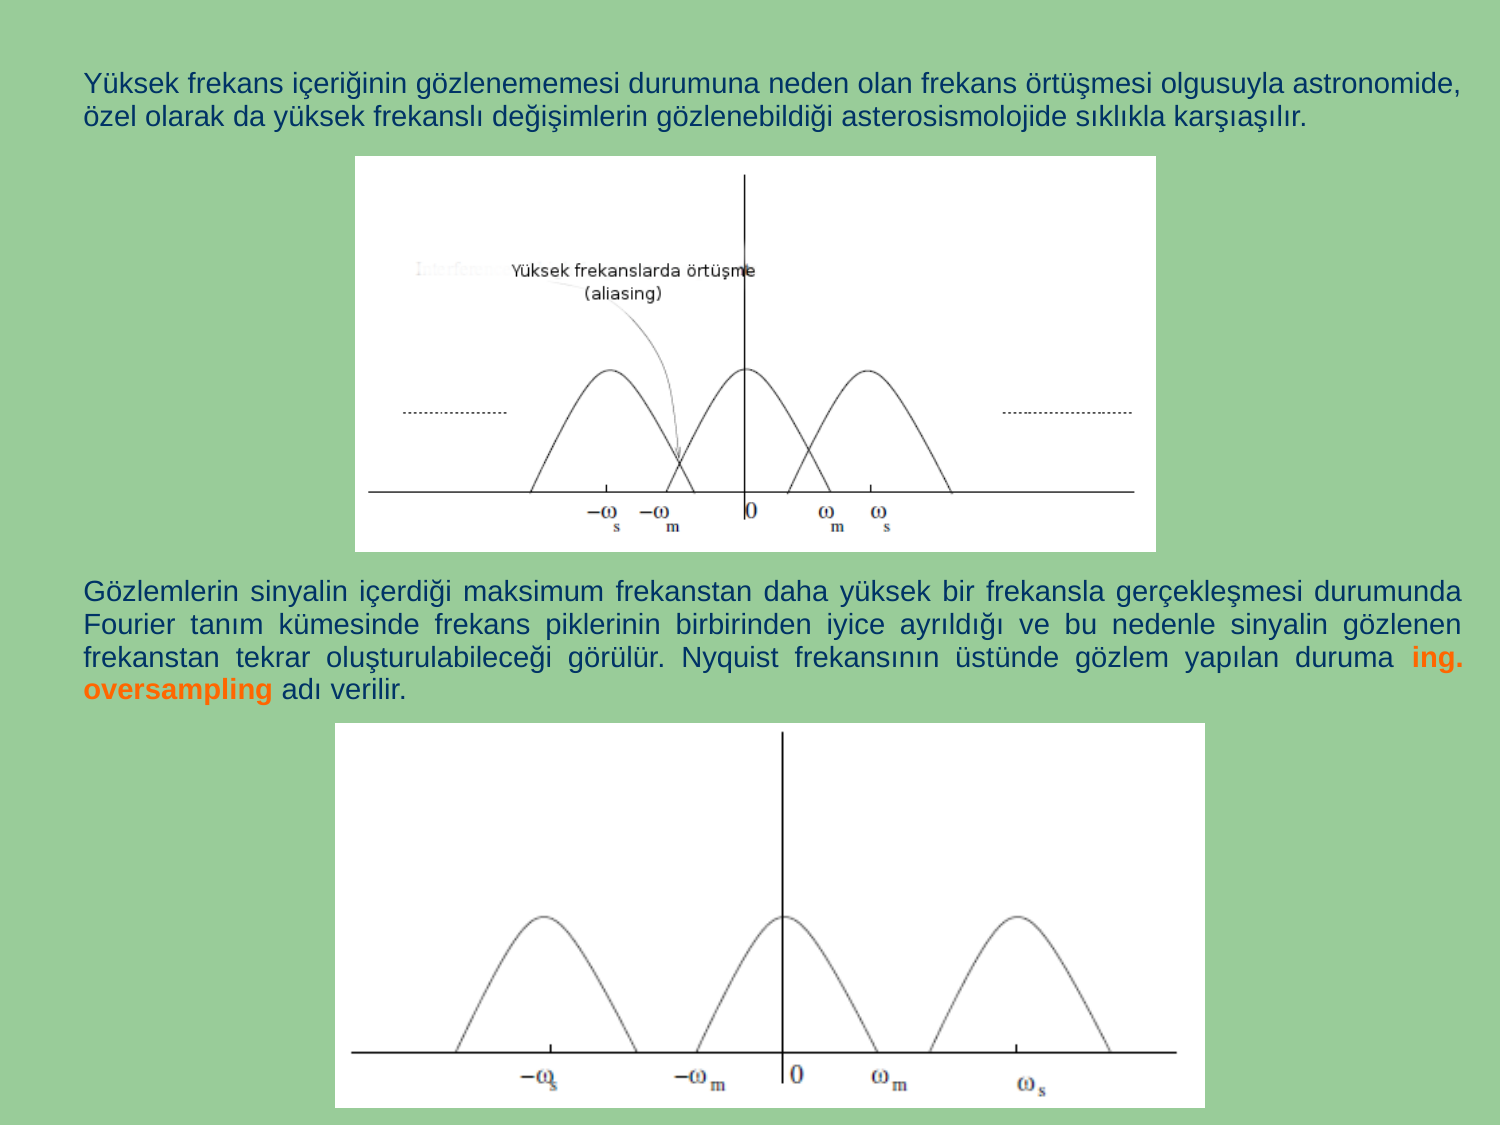

Yüksek frekans içeriğinin gözlenememesi durumuna neden olan frekans örtüşmesi olgusuyla astronomide, özel olarak da yüksek frekanslı değişimlerin gözlenebildiği asterosismolojide sıklıkla karşıaşılır.
Gözlemlerin sinyalin içerdiği maksimum frekanstan daha yüksek bir frekansla gerçekleşmesi durumunda Fourier tanım kümesinde frekans piklerinin birbirinden iyice ayrıldığı ve bu nedenle sinyalin gözlenen frekanstan tekrar oluşturulabileceği görülür. Nyquist frekansının üstünde gözlem yapılan duruma ing. oversampling adı verilir.